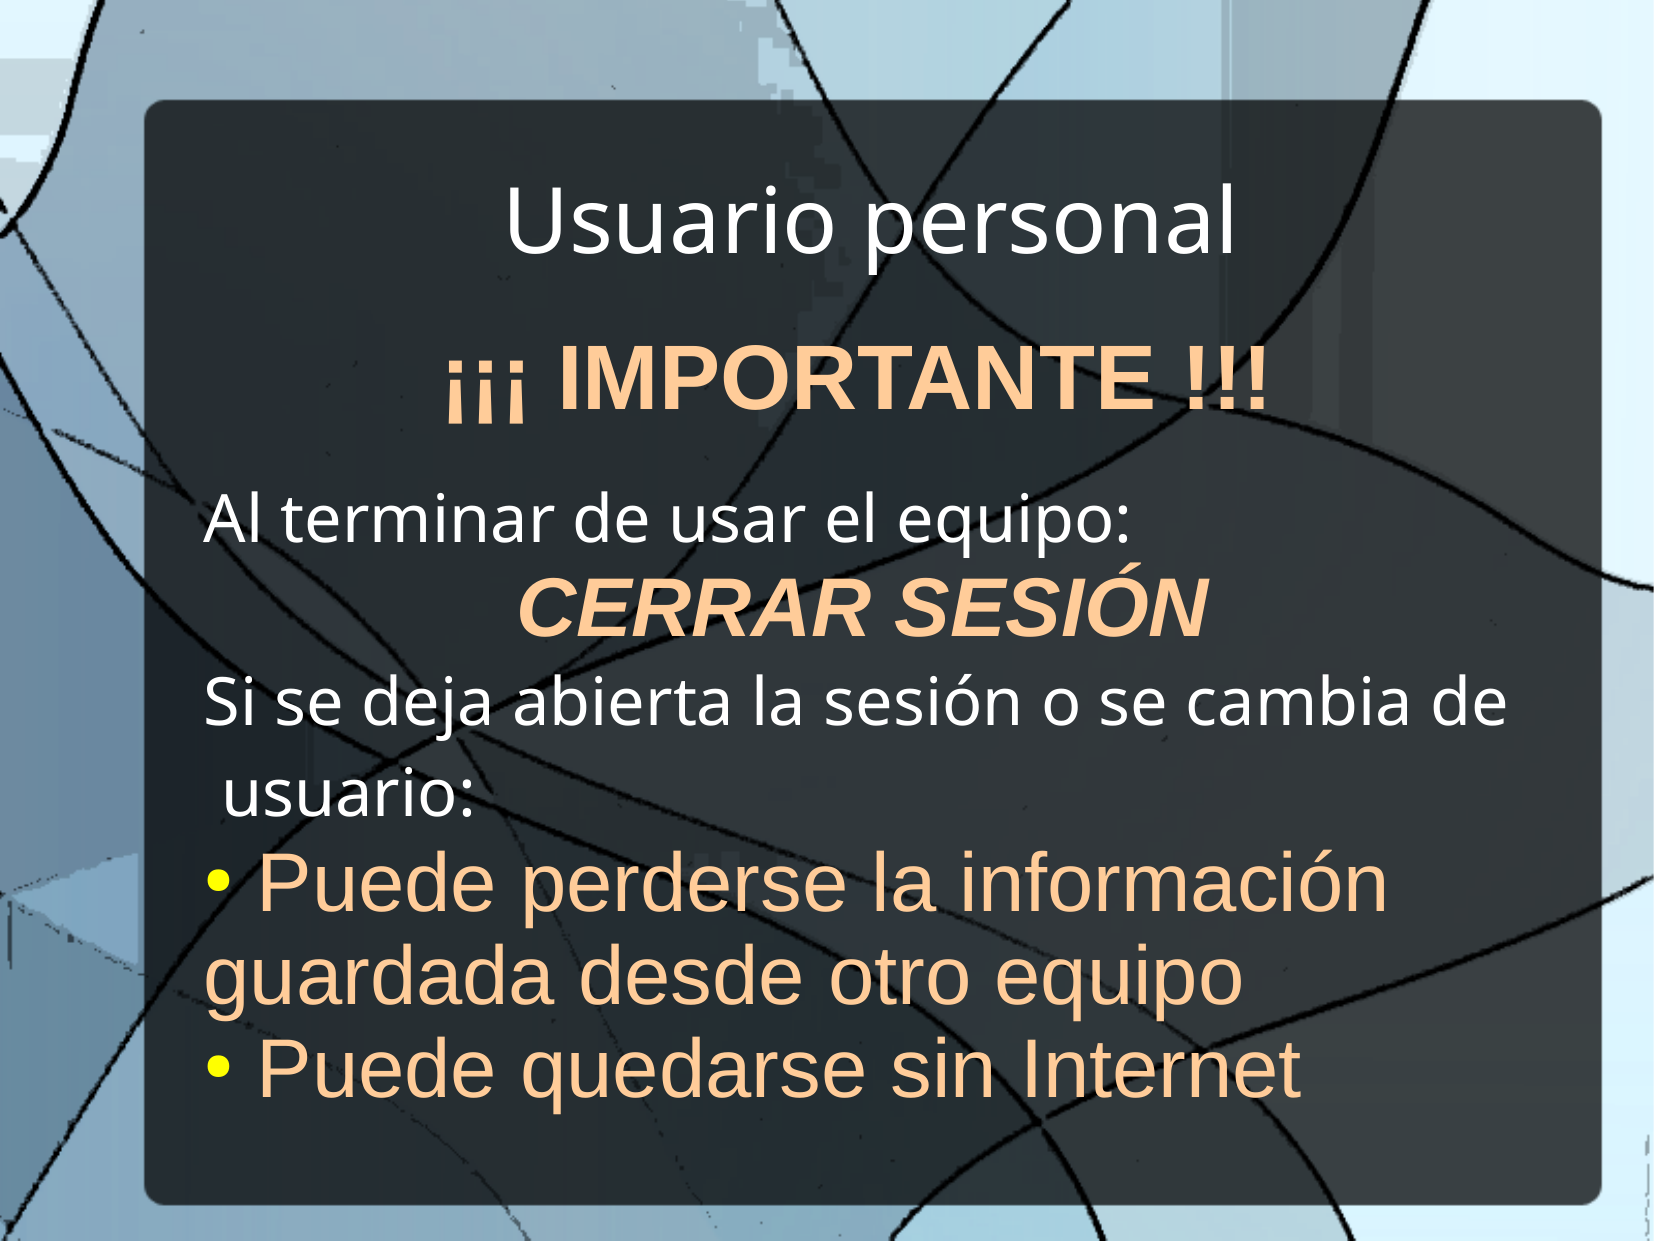

# Usuario personal
¡¡¡ IMPORTANTE !!!
Al terminar de usar el equipo:
 CERRAR SESIÓN
Si se deja abierta la sesión o se cambia de
 usuario:
 Puede perderse la información
guardada desde otro equipo
 Puede quedarse sin Internet